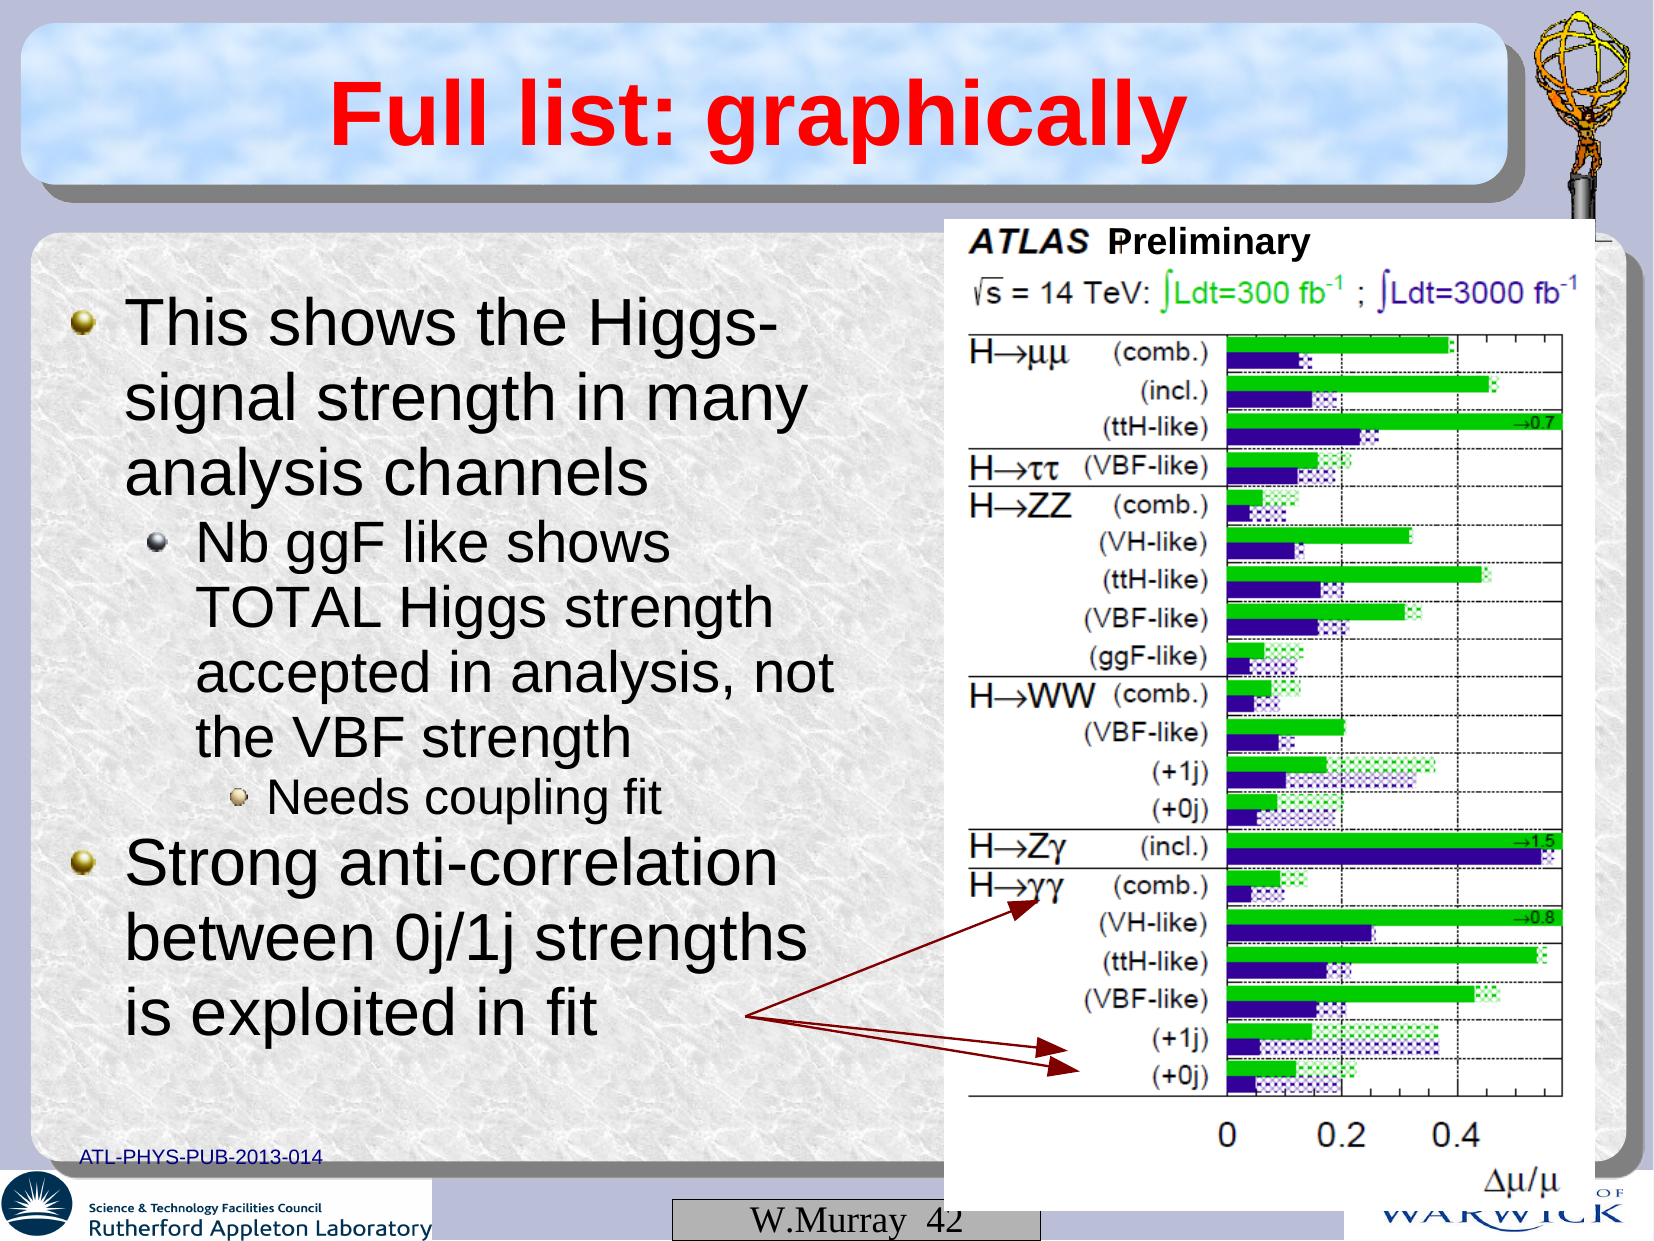

# Full list: graphically
Preliminary
This shows the Higgs-signal strength in many analysis channels
Nb ggF like shows TOTAL Higgs strength accepted in analysis, not the VBF strength
Needs coupling fit
Strong anti-correlation between 0j/1j strengths is exploited in fit
ATL-PHYS-PUB-2013-014